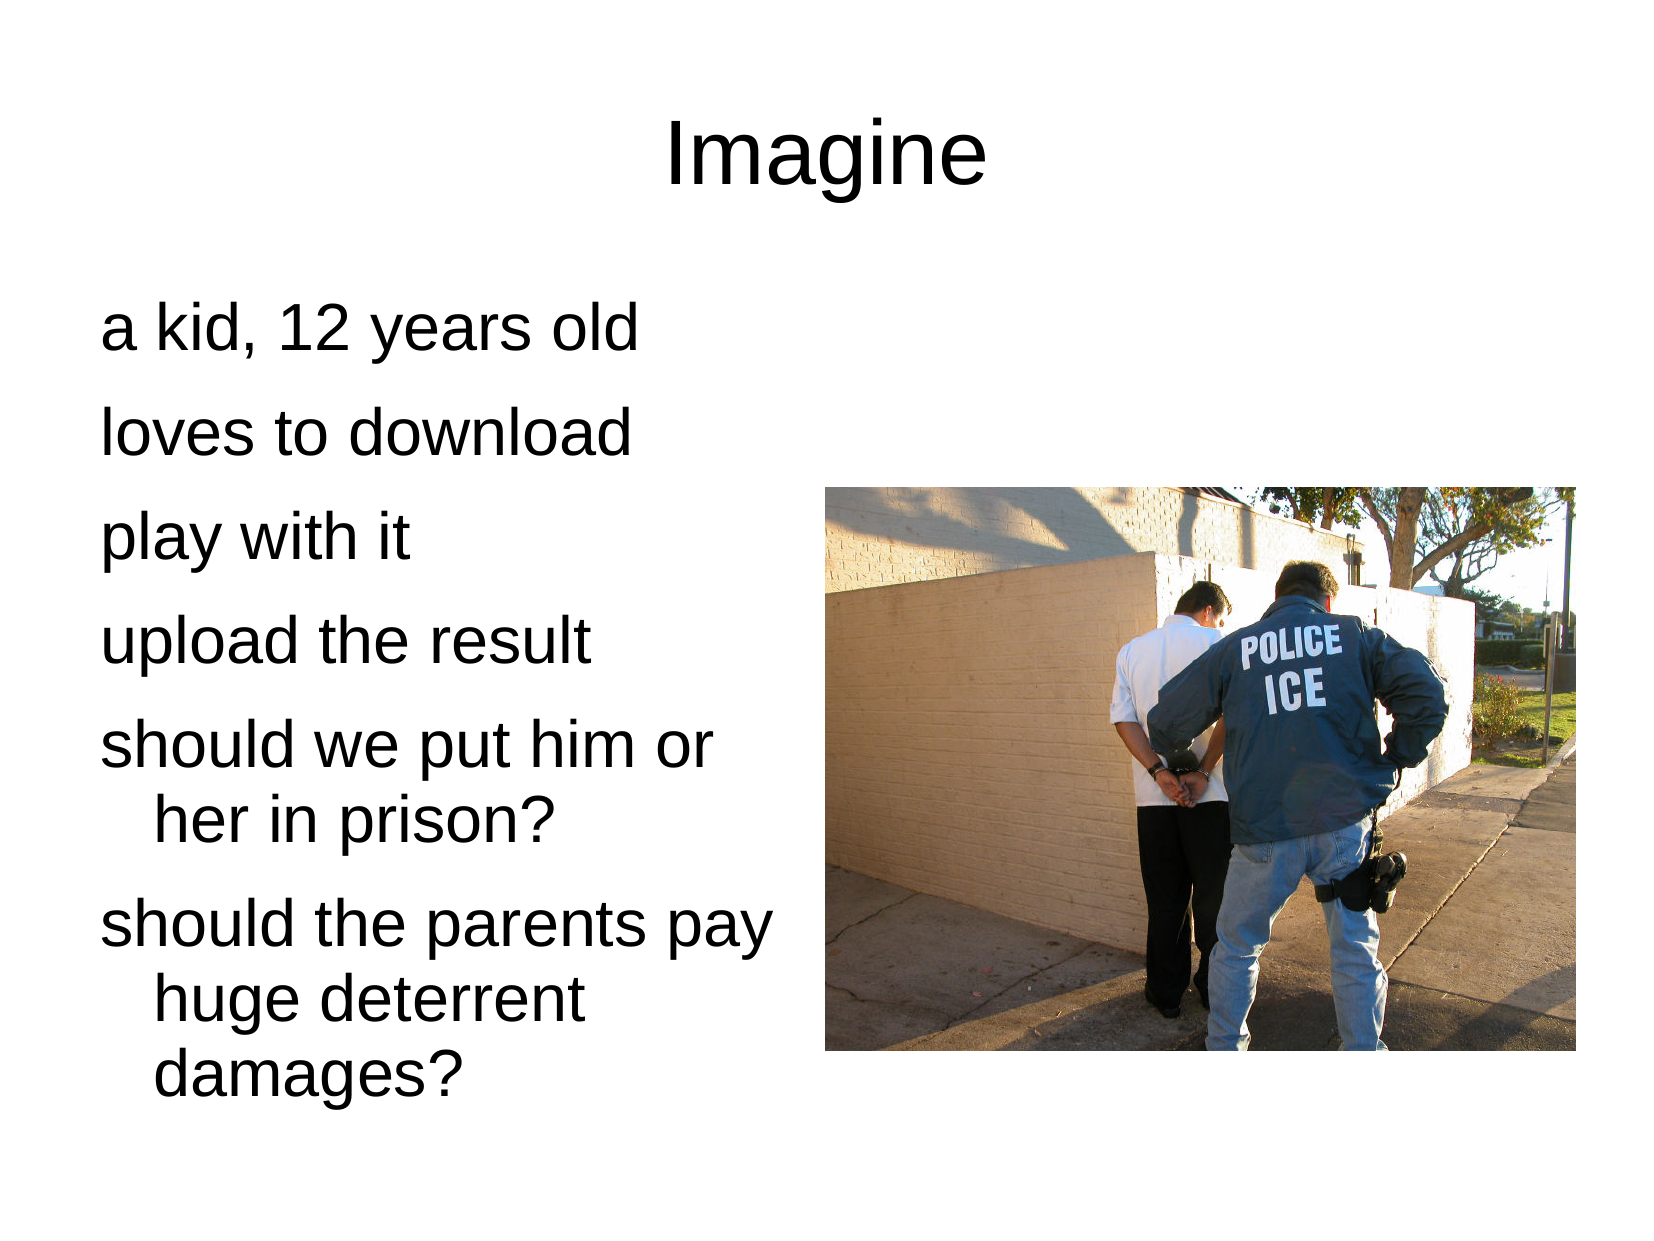

# Imagine
a kid, 12 years old
loves to download
play with it
upload the result
should we put him or her in prison?
should the parents pay huge deterrent damages?